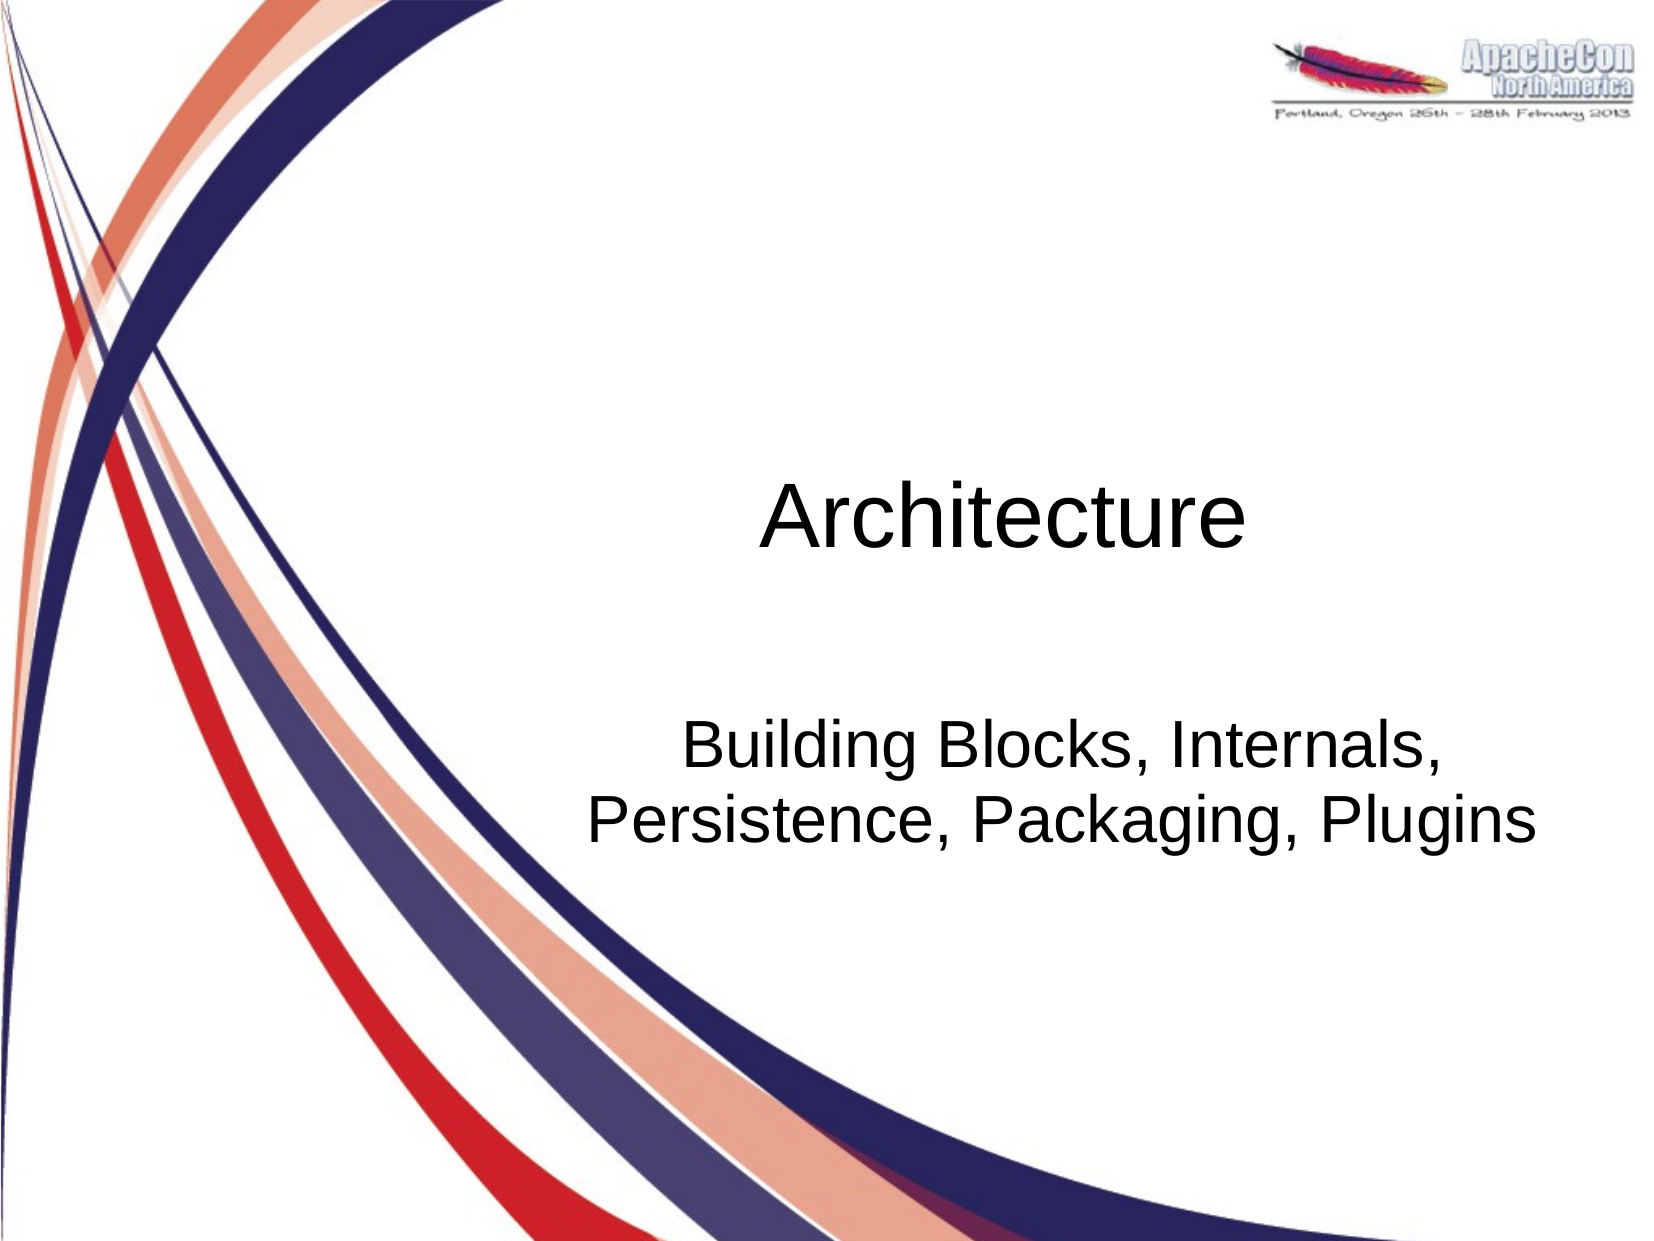

# Architecture
Building Blocks, Internals, Persistence, Packaging, Plugins